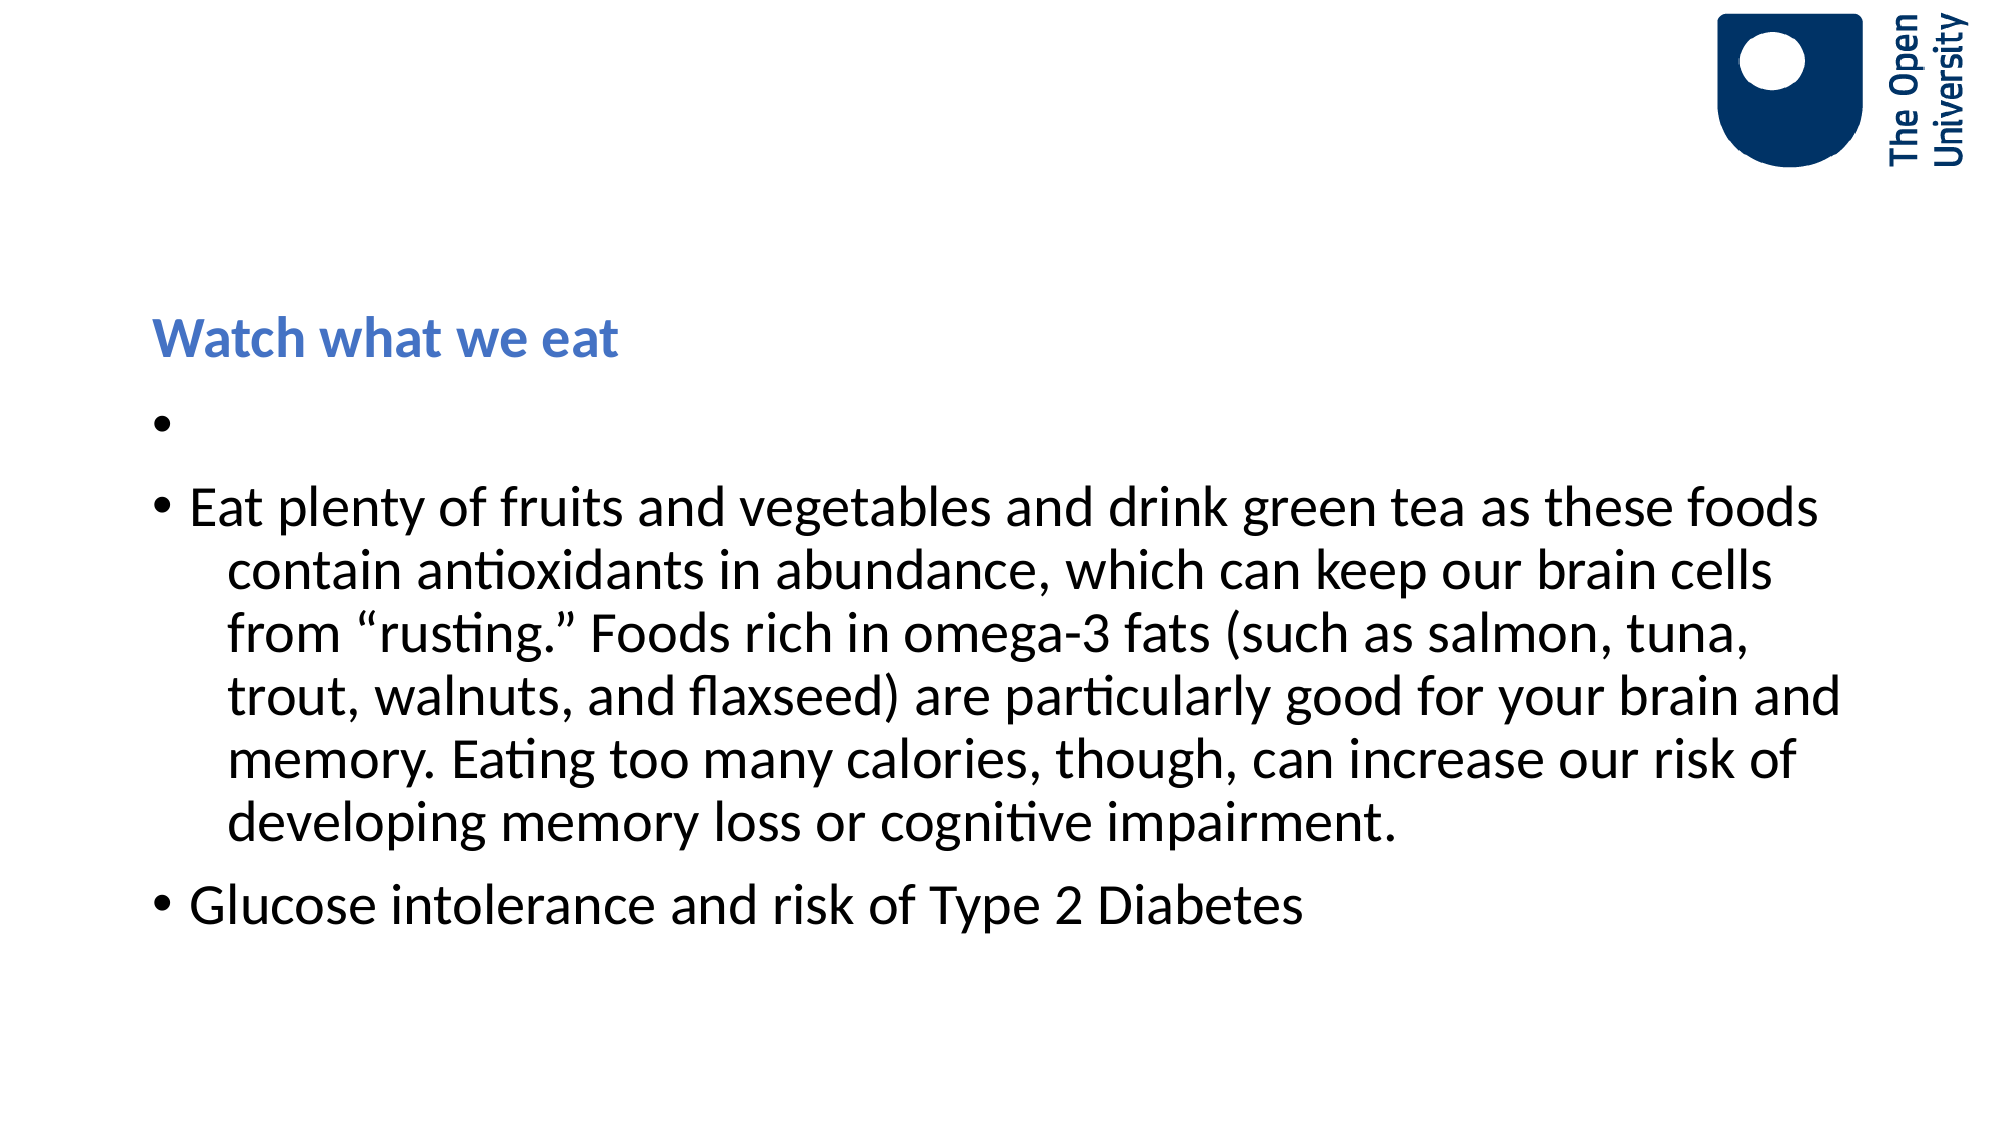

# Watch what we eat
Eat plenty of fruits and vegetables and drink green tea as these foods contain antioxidants in abundance, which can keep our brain cells from “rusting.” Foods rich in omega-3 fats (such as salmon, tuna, trout, walnuts, and flaxseed) are particularly good for your brain and memory. Eating too many calories, though, can increase our risk of developing memory loss or cognitive impairment.
Glucose intolerance and risk of Type 2 Diabetes